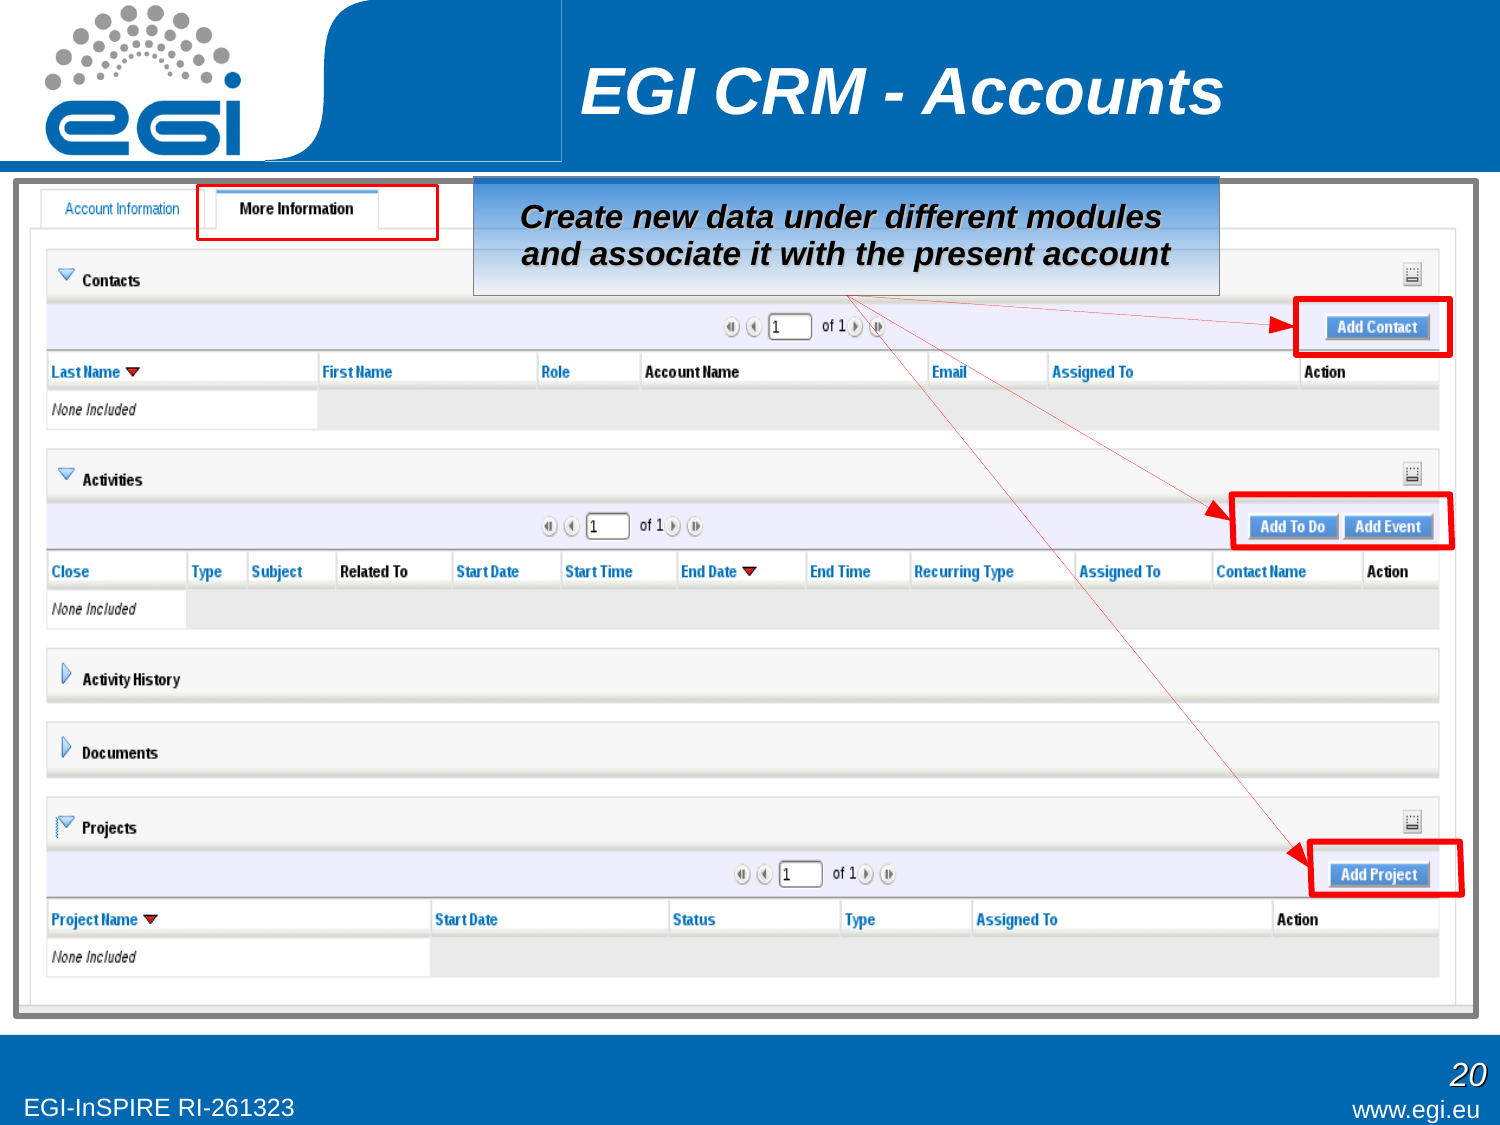

EGI CRM - Accounts
Create new data under different modules
and associate it with the present account
20